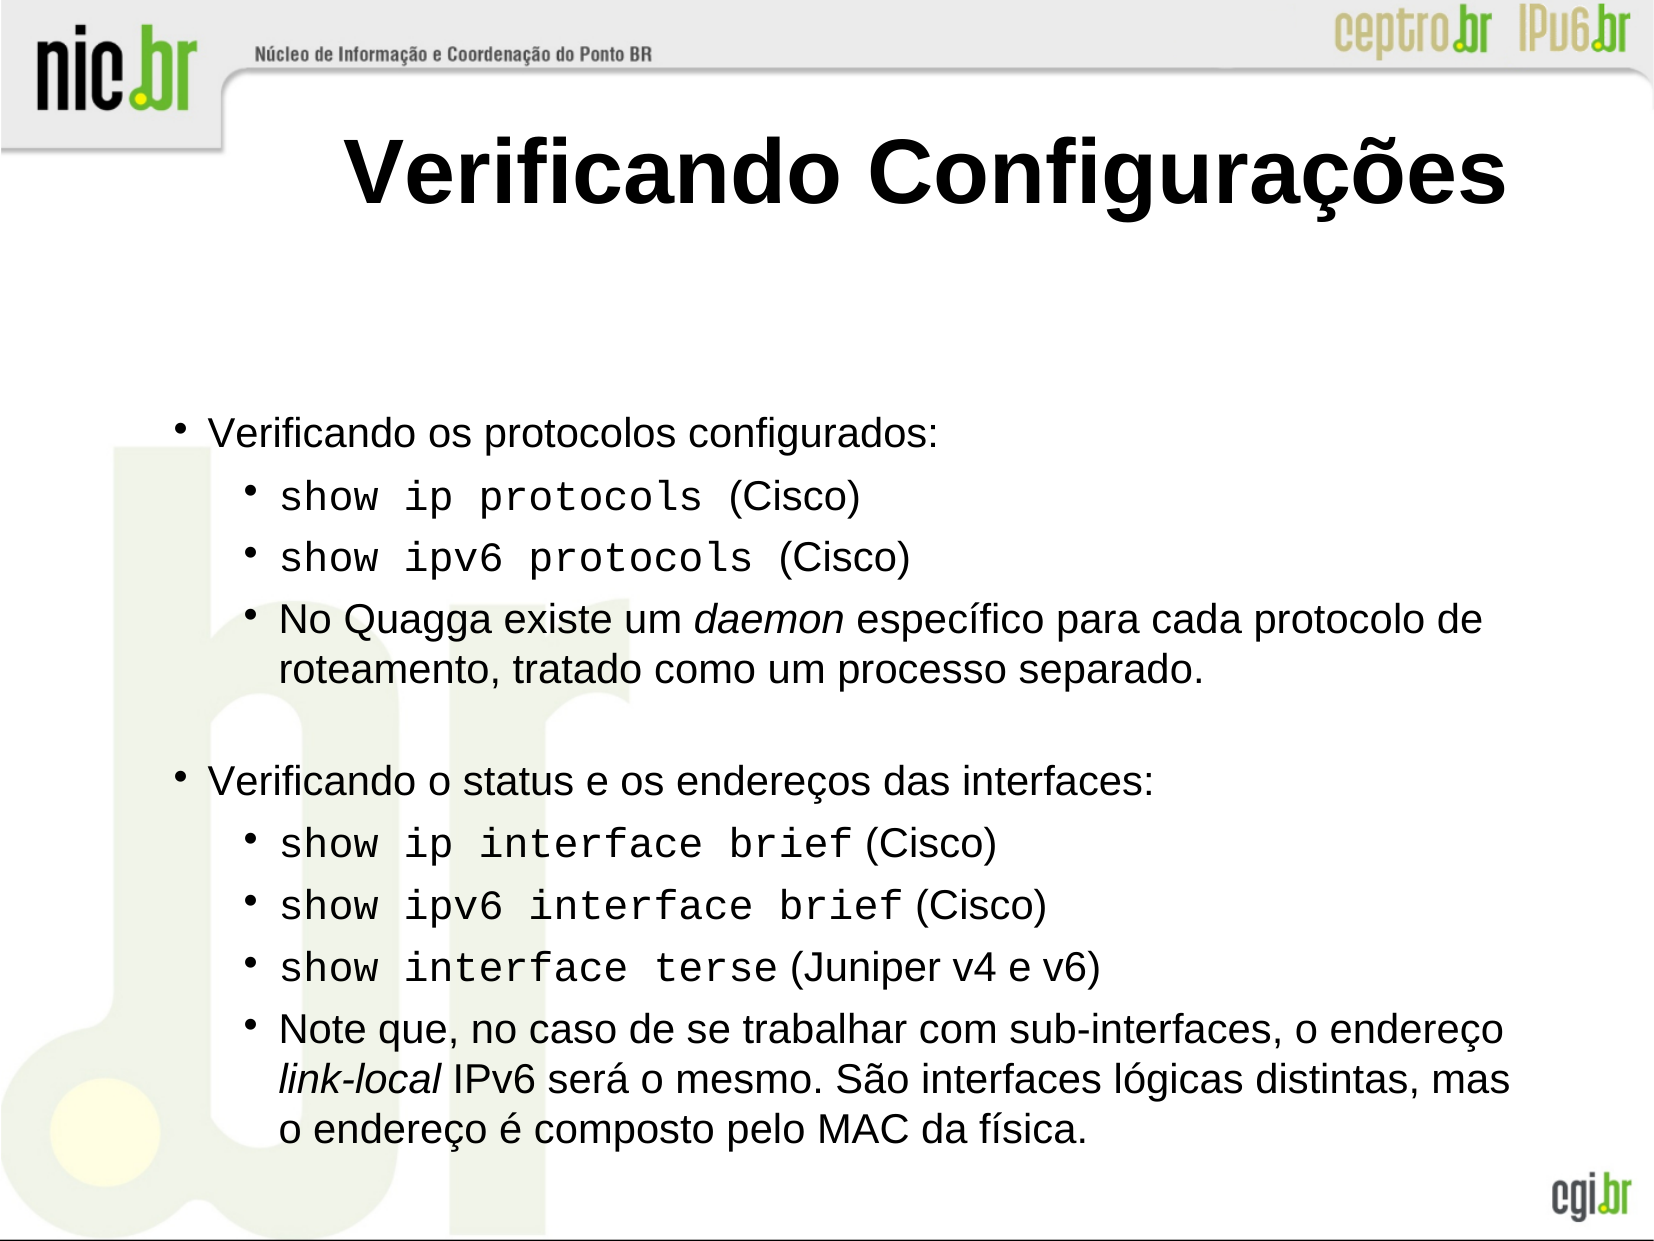

Verificando Configurações
Verificando os protocolos configurados:
show ip protocols (Cisco)
show ipv6 protocols (Cisco)
No Quagga existe um daemon específico para cada protocolo de roteamento, tratado como um processo separado.
Verificando o status e os endereços das interfaces:
show ip interface brief (Cisco)
show ipv6 interface brief (Cisco)
show interface terse (Juniper v4 e v6)
Note que, no caso de se trabalhar com sub-interfaces, o endereço link-local IPv6 será o mesmo. São interfaces lógicas distintas, mas o endereço é composto pelo MAC da física.